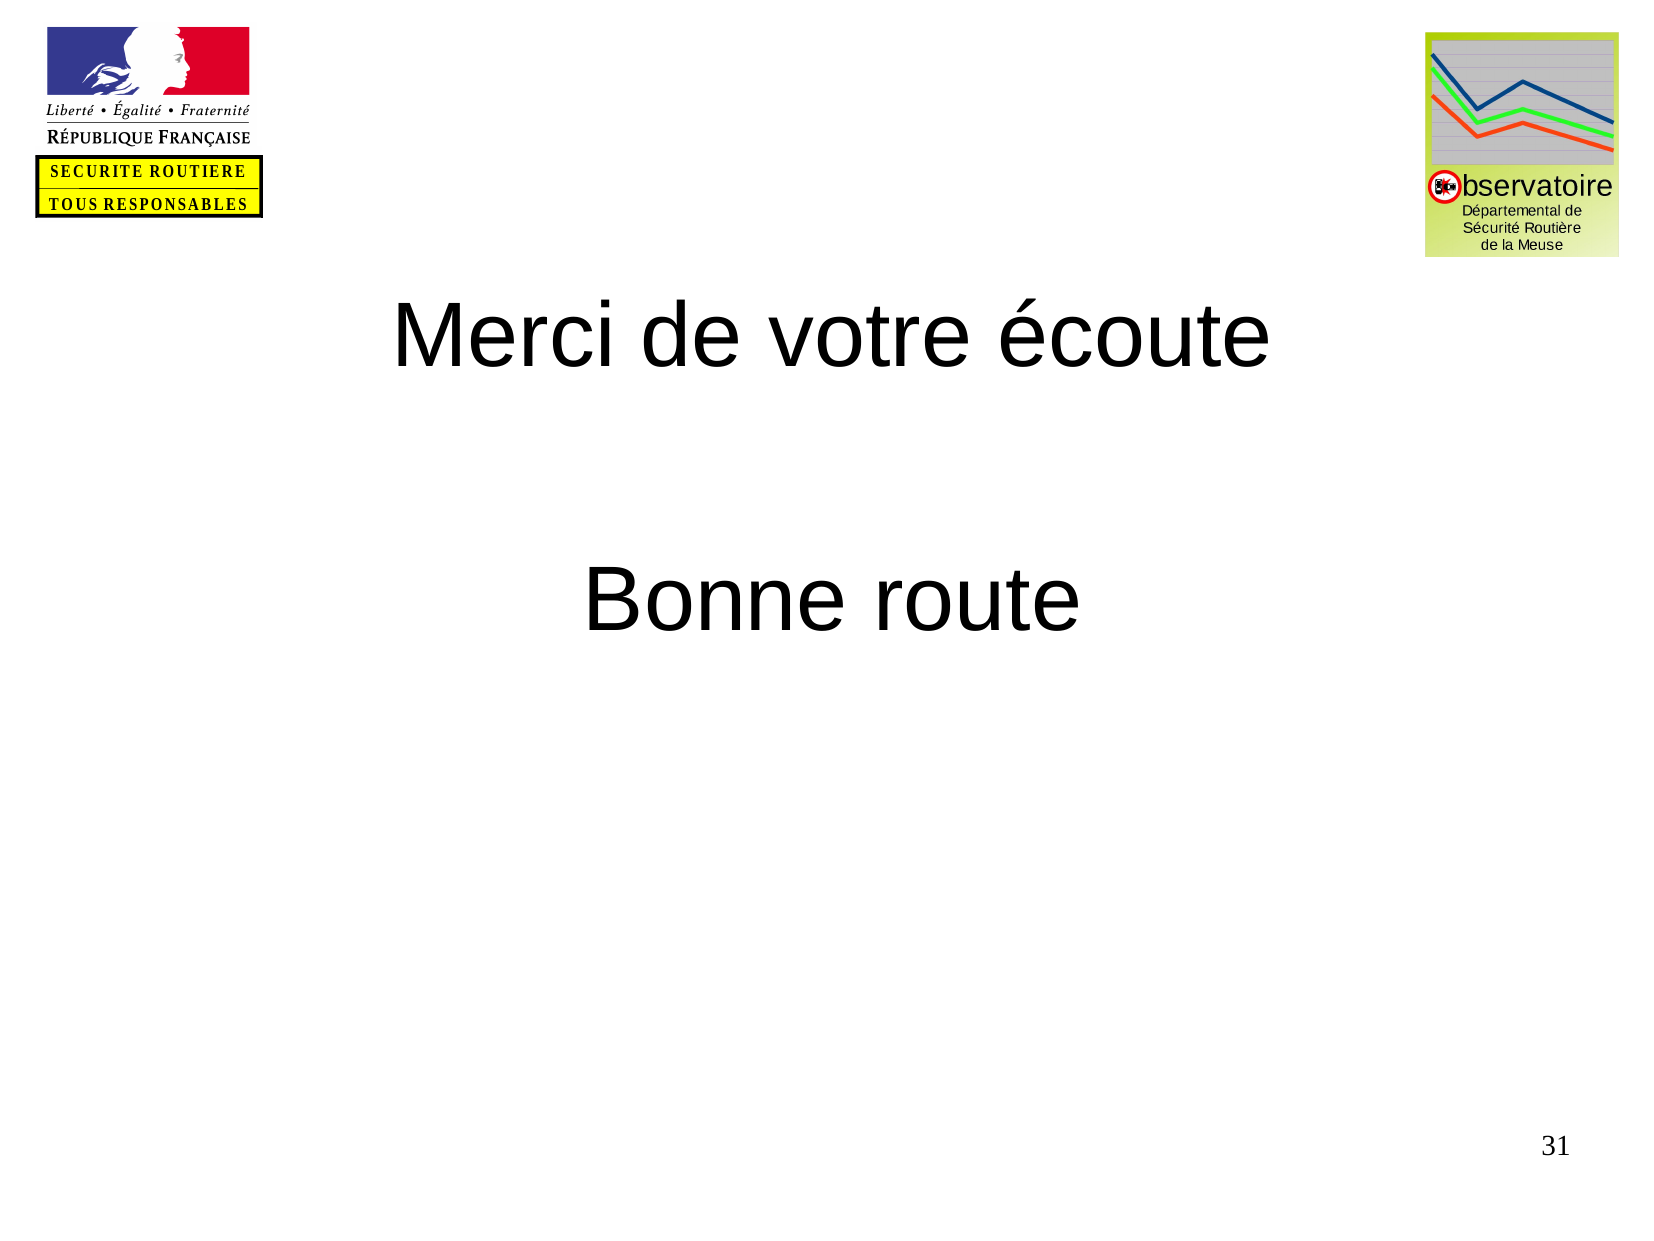

# Merci de votre écoute
Bonne route
31